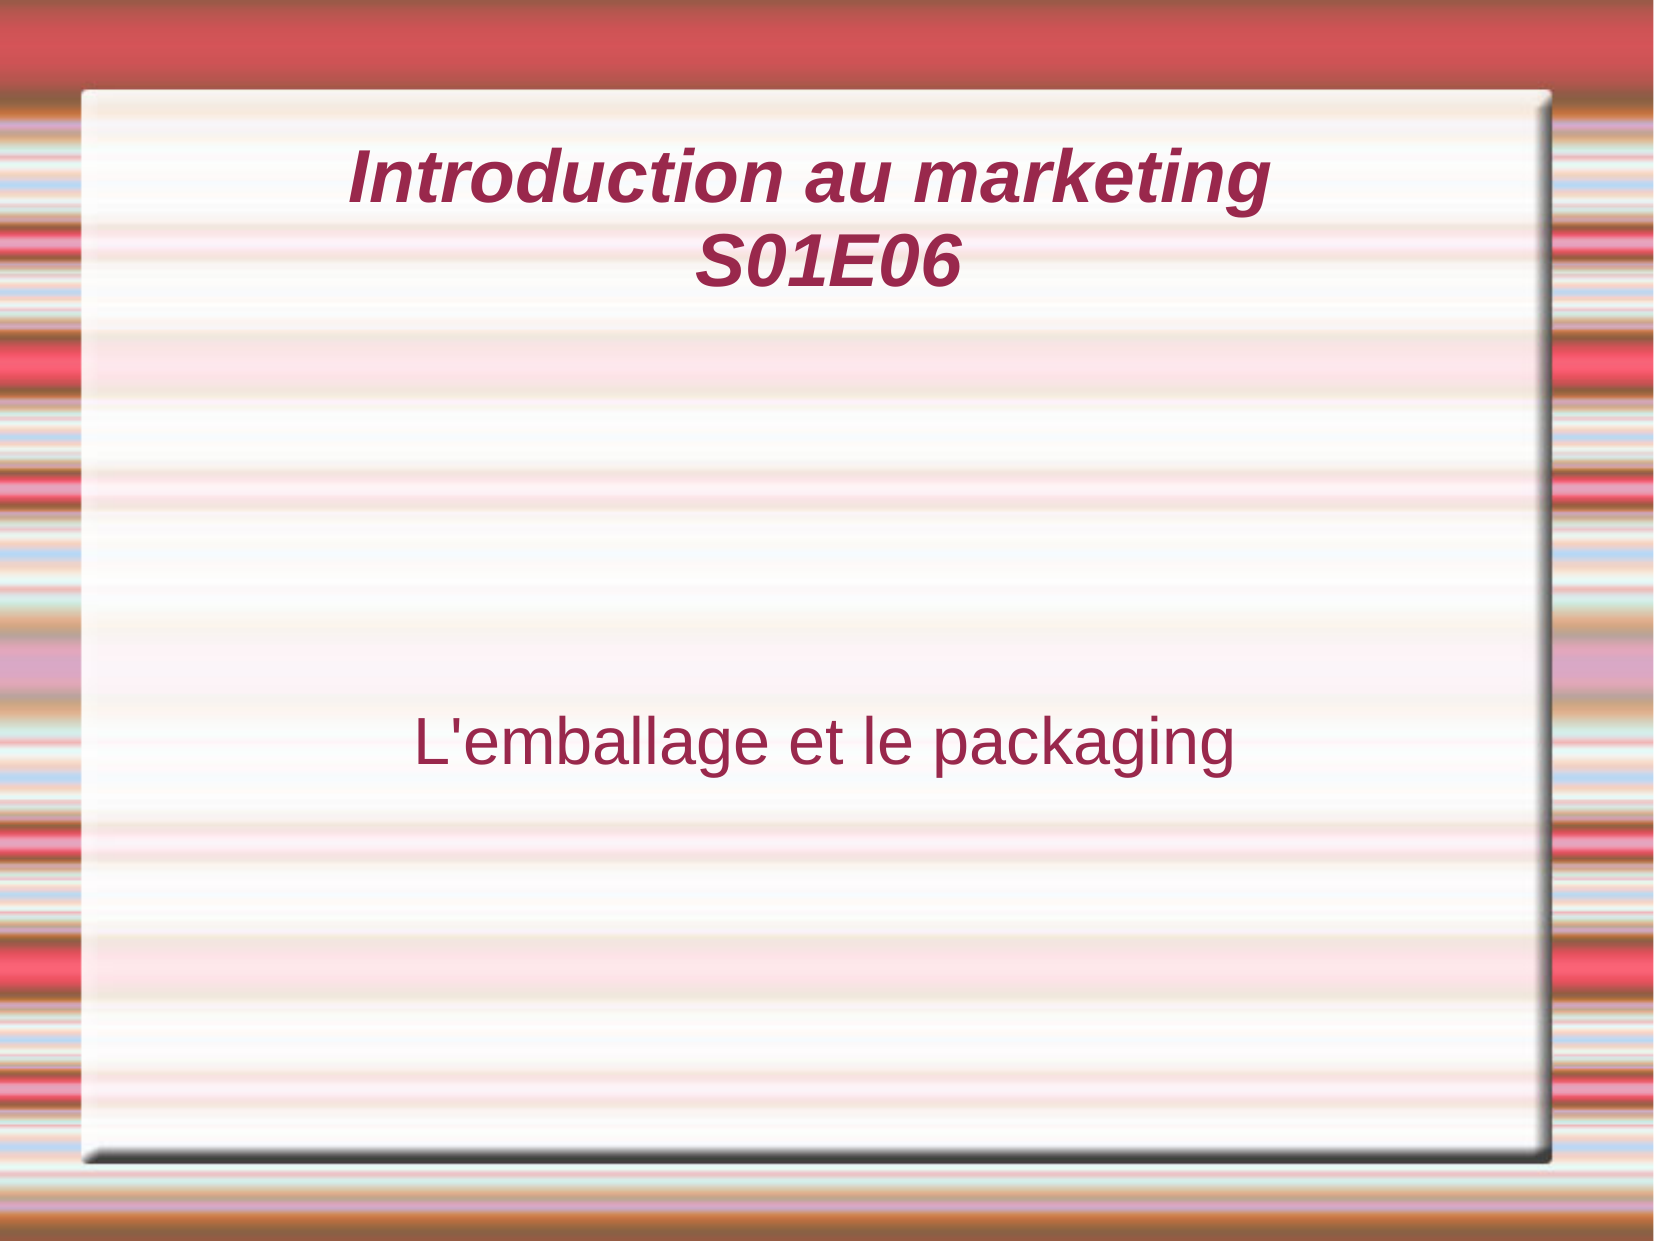

# Introduction au marketing S01E06
L'emballage et le packaging